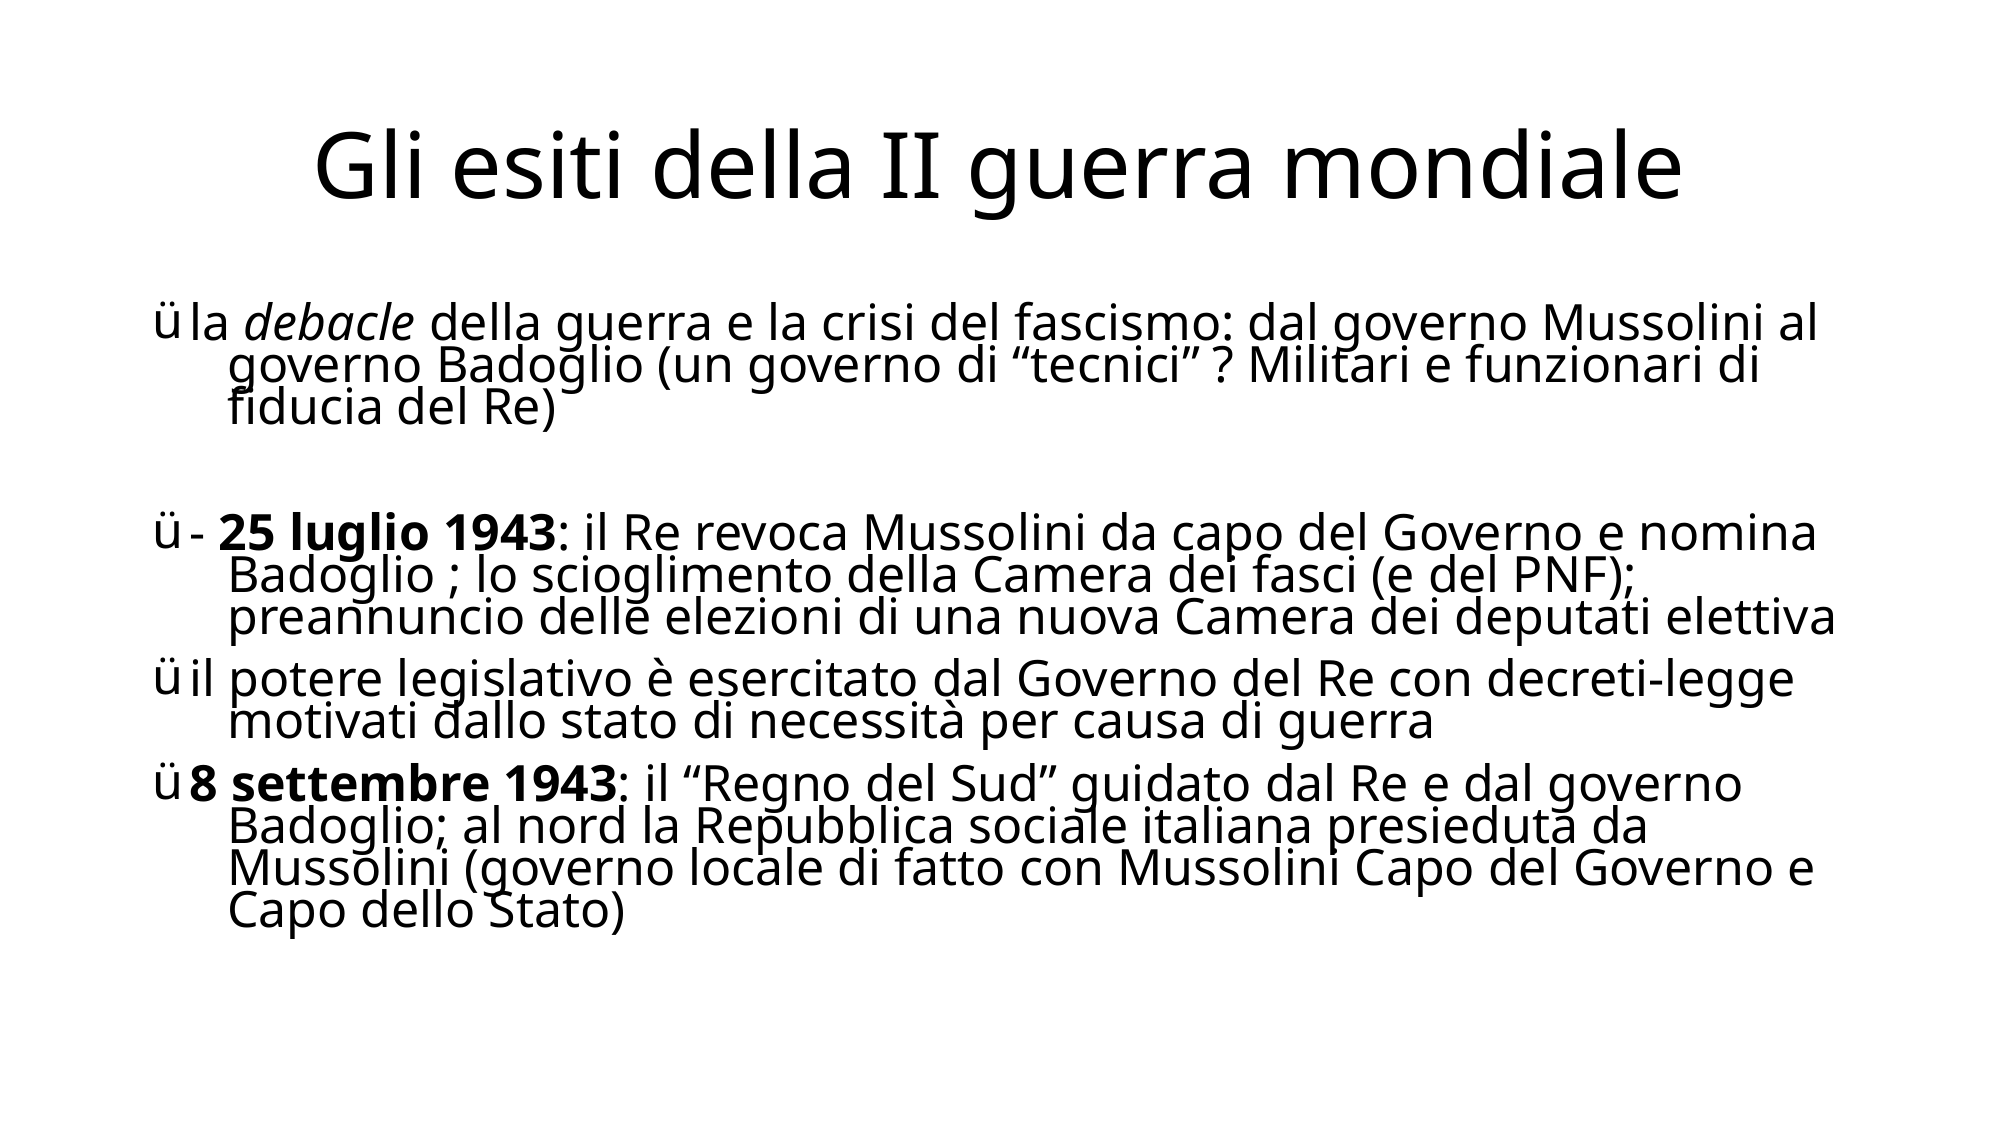

# Gli esiti della II guerra mondiale
la debacle della guerra e la crisi del fascismo: dal governo Mussolini al governo Badoglio (un governo di “tecnici” ? Militari e funzionari di fiducia del Re)
- 25 luglio 1943: il Re revoca Mussolini da capo del Governo e nomina Badoglio ; lo scioglimento della Camera dei fasci (e del PNF); preannuncio delle elezioni di una nuova Camera dei deputati elettiva
il potere legislativo è esercitato dal Governo del Re con decreti-legge motivati dallo stato di necessità per causa di guerra
8 settembre 1943: il “Regno del Sud” guidato dal Re e dal governo Badoglio; al nord la Repubblica sociale italiana presieduta da Mussolini (governo locale di fatto con Mussolini Capo del Governo e Capo dello Stato)